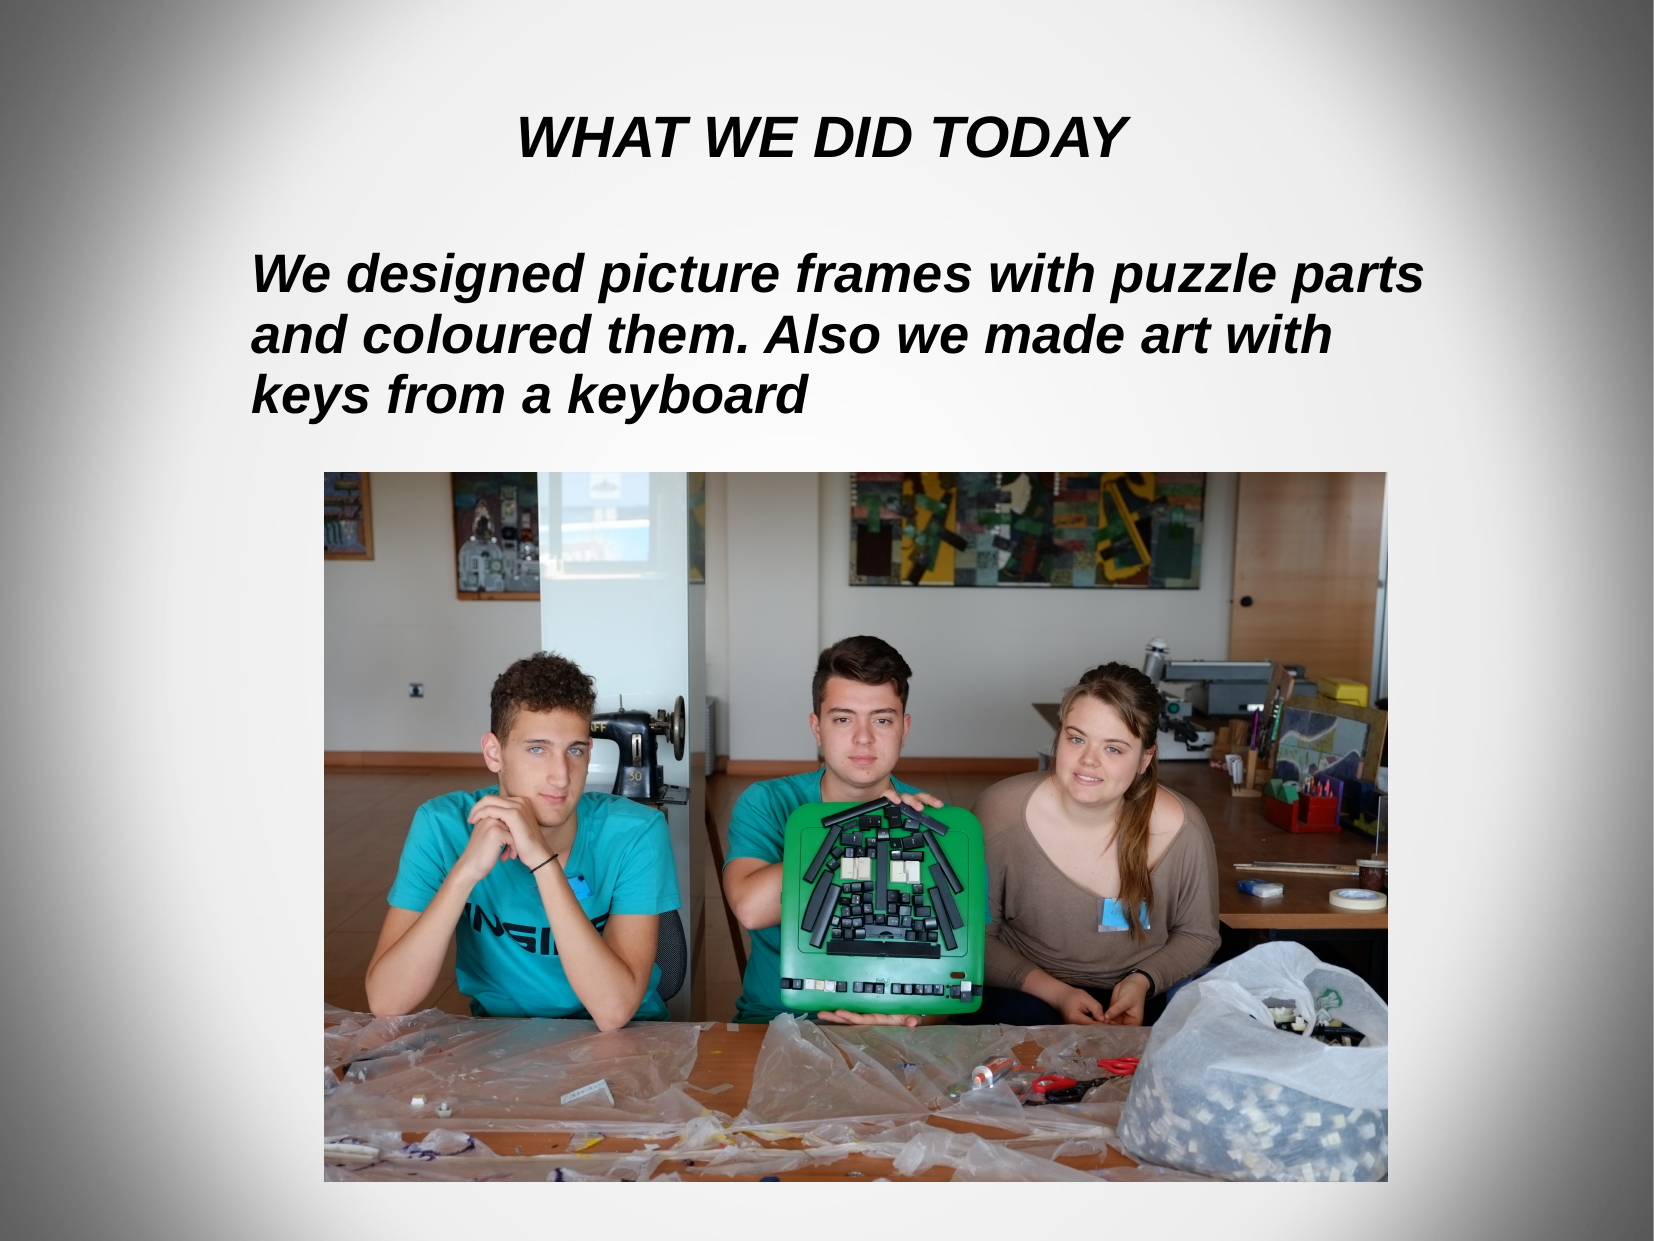

WHAT WE DID TODAY
We designed picture frames with puzzle parts and coloured them. Also we made art with keys from a keyboard